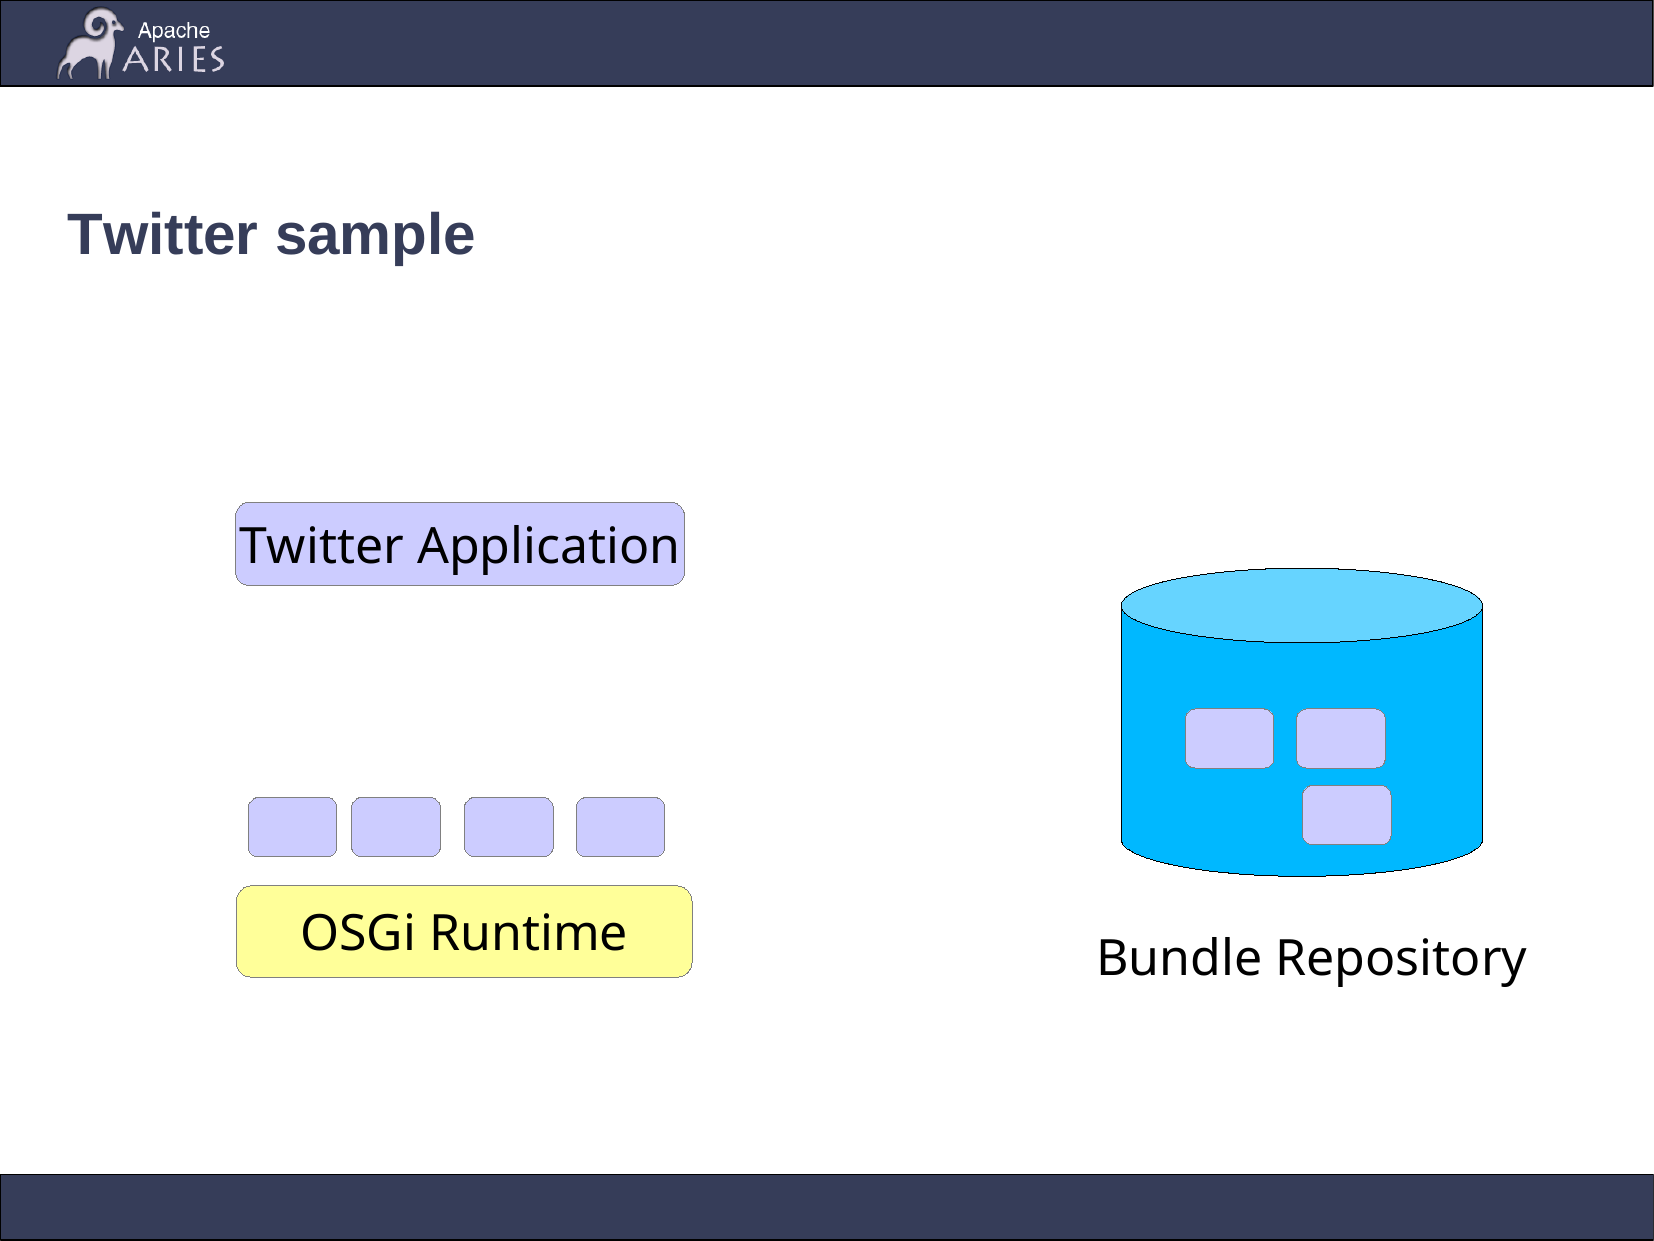

# Twitter sample
Twitter Application
OSGi Runtime
Bundle Repository
39